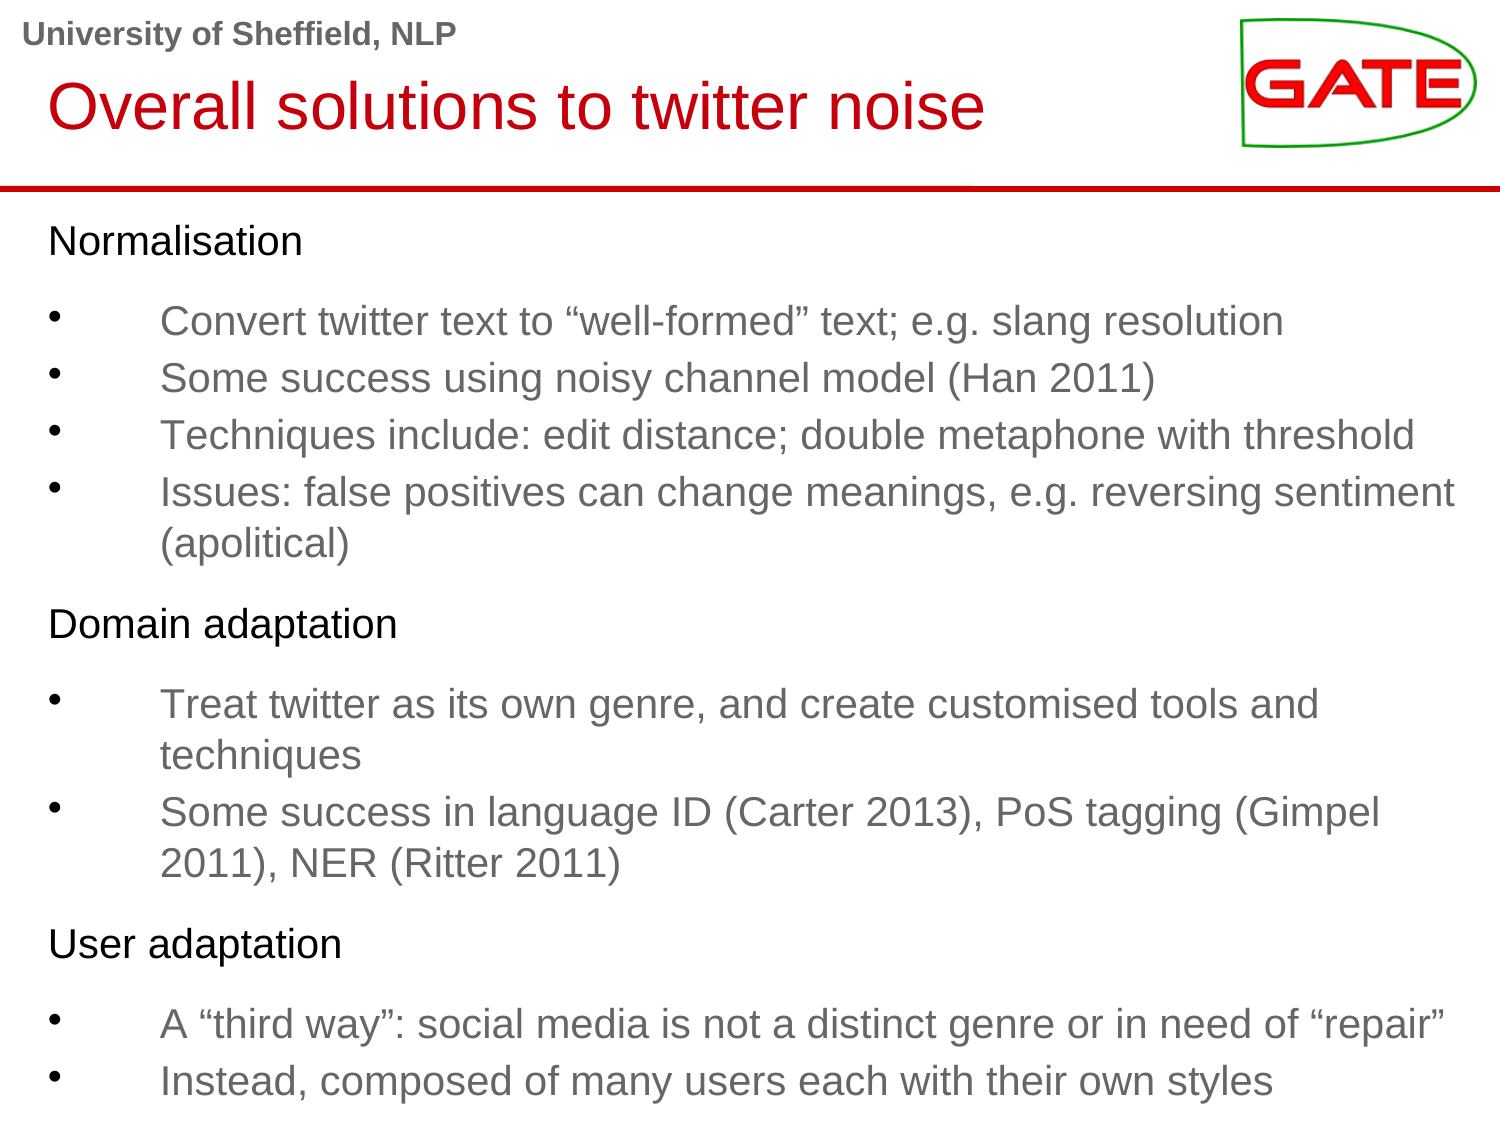

Overall solutions to twitter noise
Normalisation
Convert twitter text to “well-formed” text; e.g. slang resolution
Some success using noisy channel model (Han 2011)
Techniques include: edit distance; double metaphone with threshold
Issues: false positives can change meanings, e.g. reversing sentiment (apolitical)
Domain adaptation
Treat twitter as its own genre, and create customised tools and techniques
Some success in language ID (Carter 2013), PoS tagging (Gimpel 2011), NER (Ritter 2011)
User adaptation
A “third way”: social media is not a distinct genre or in need of “repair”
Instead, composed of many users each with their own styles